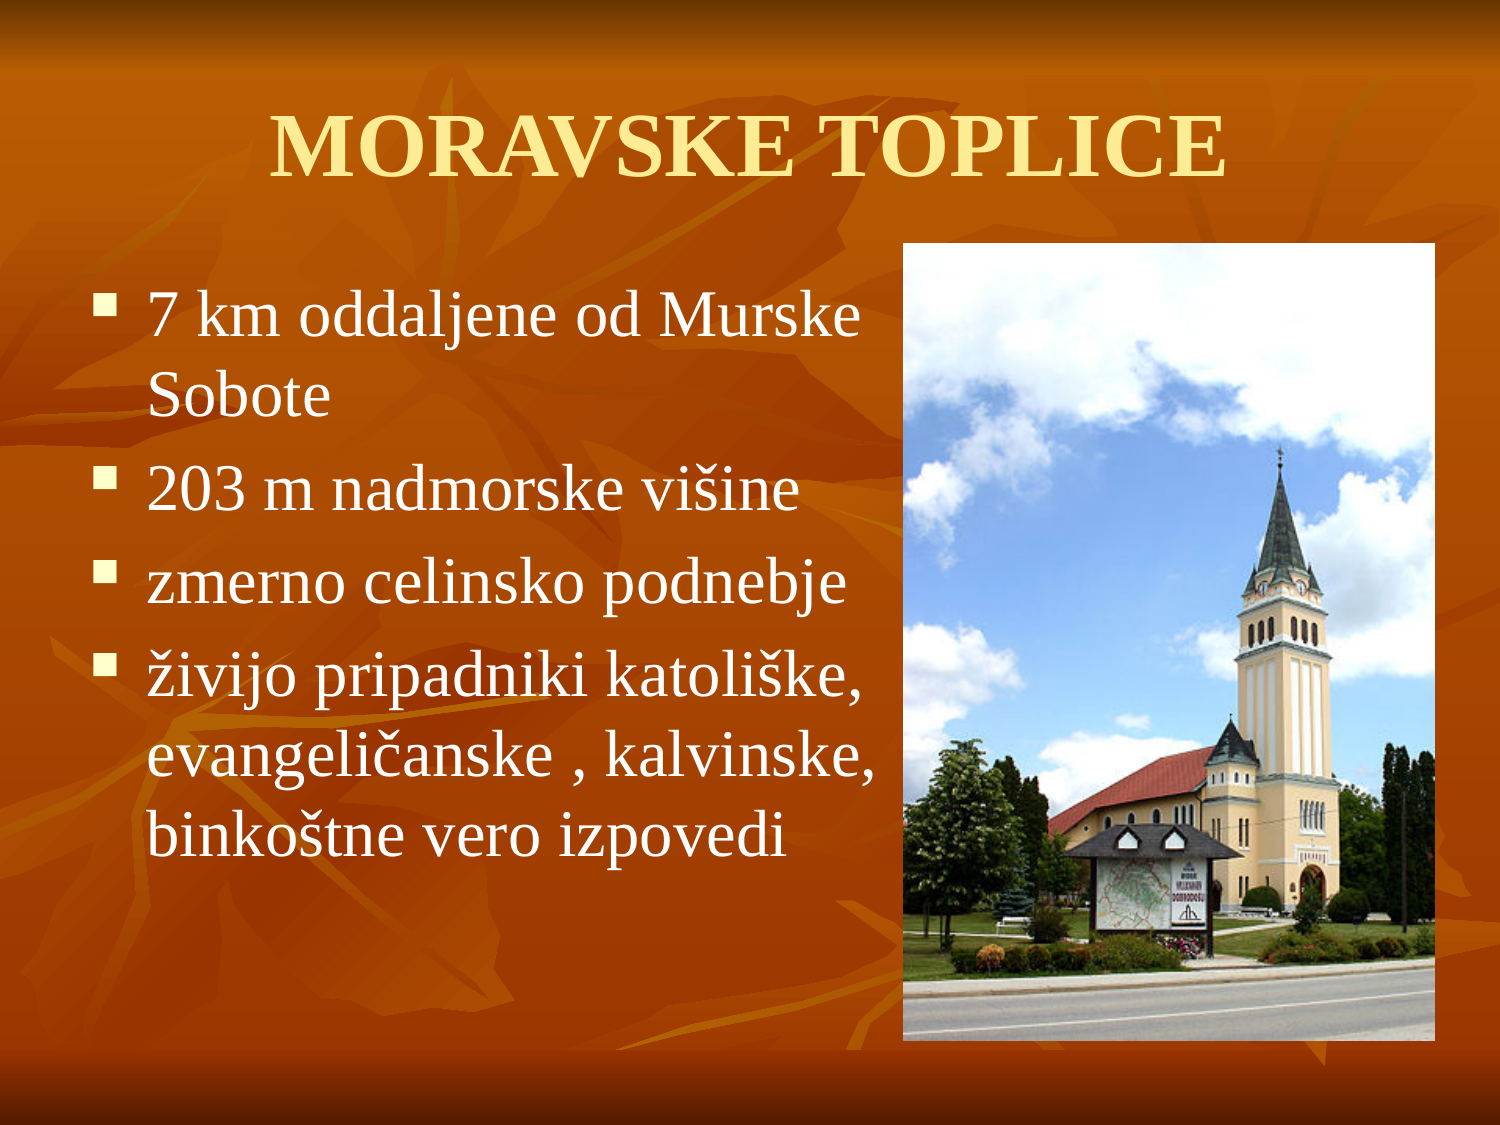

# MORAVSKE TOPLICE
7 km oddaljene od Murske Sobote
203 m nadmorske višine
zmerno celinsko podnebje
živijo pripadniki katoliške, evangeličanske , kalvinske, binkoštne vero izpovedi